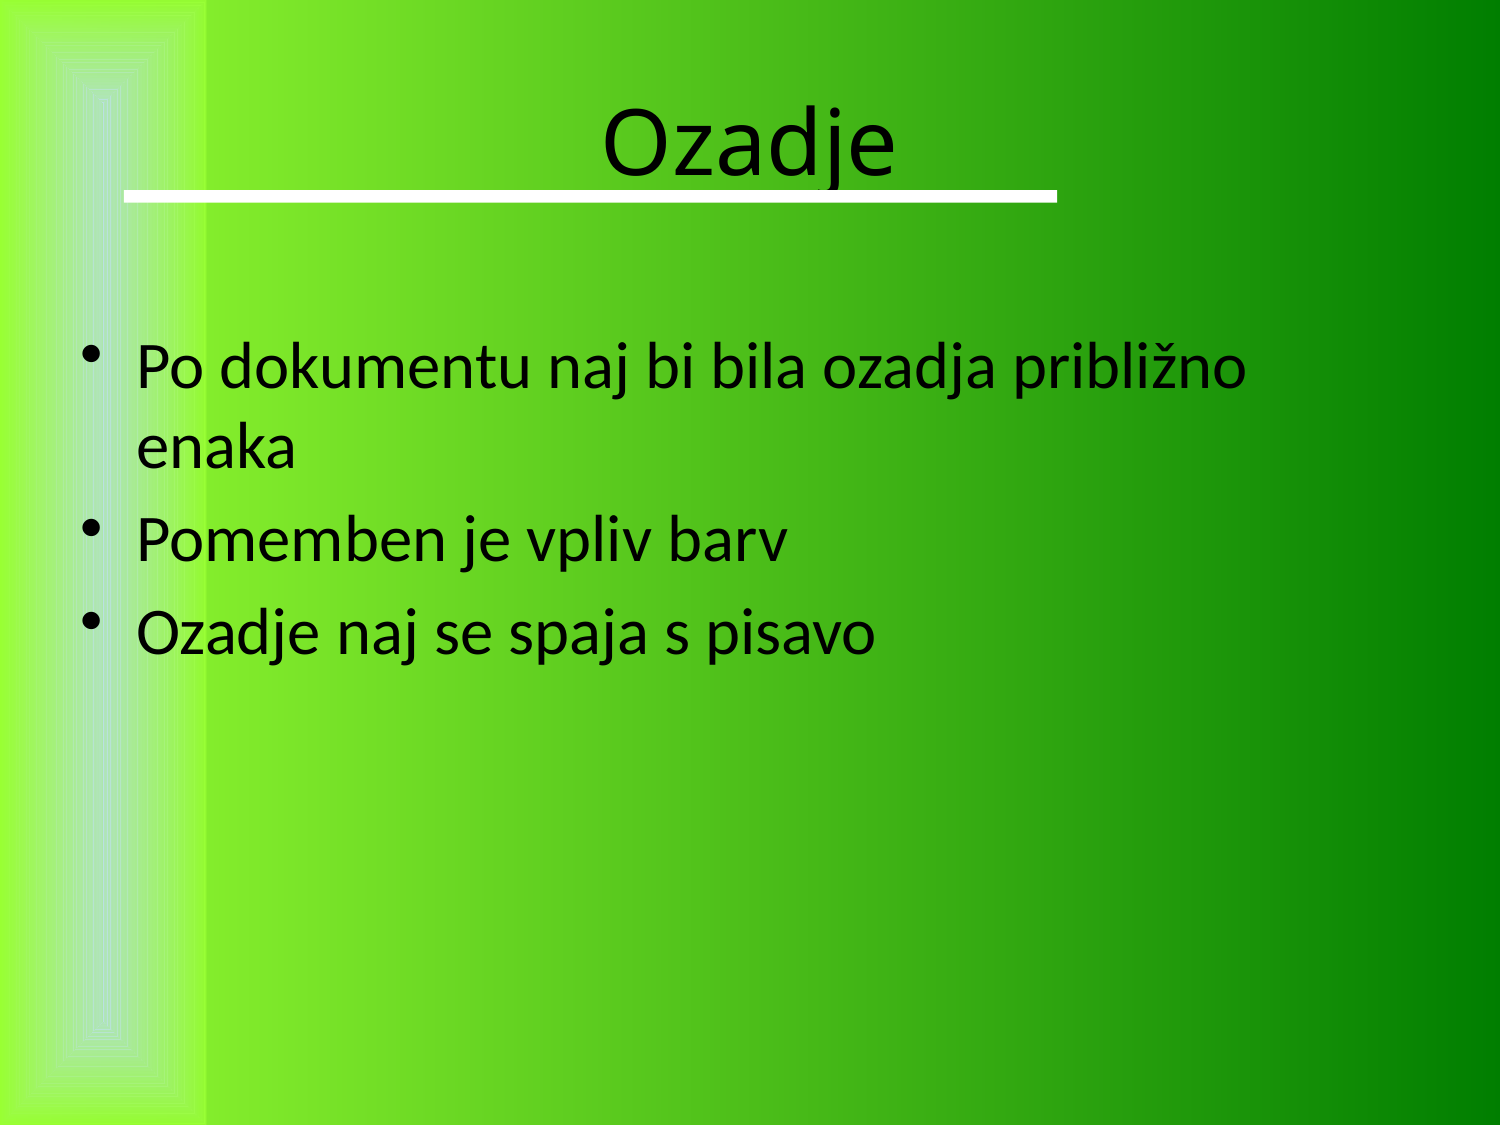

# Ozadje
Po dokumentu naj bi bila ozadja približno enaka
Pomemben je vpliv barv
Ozadje naj se spaja s pisavo